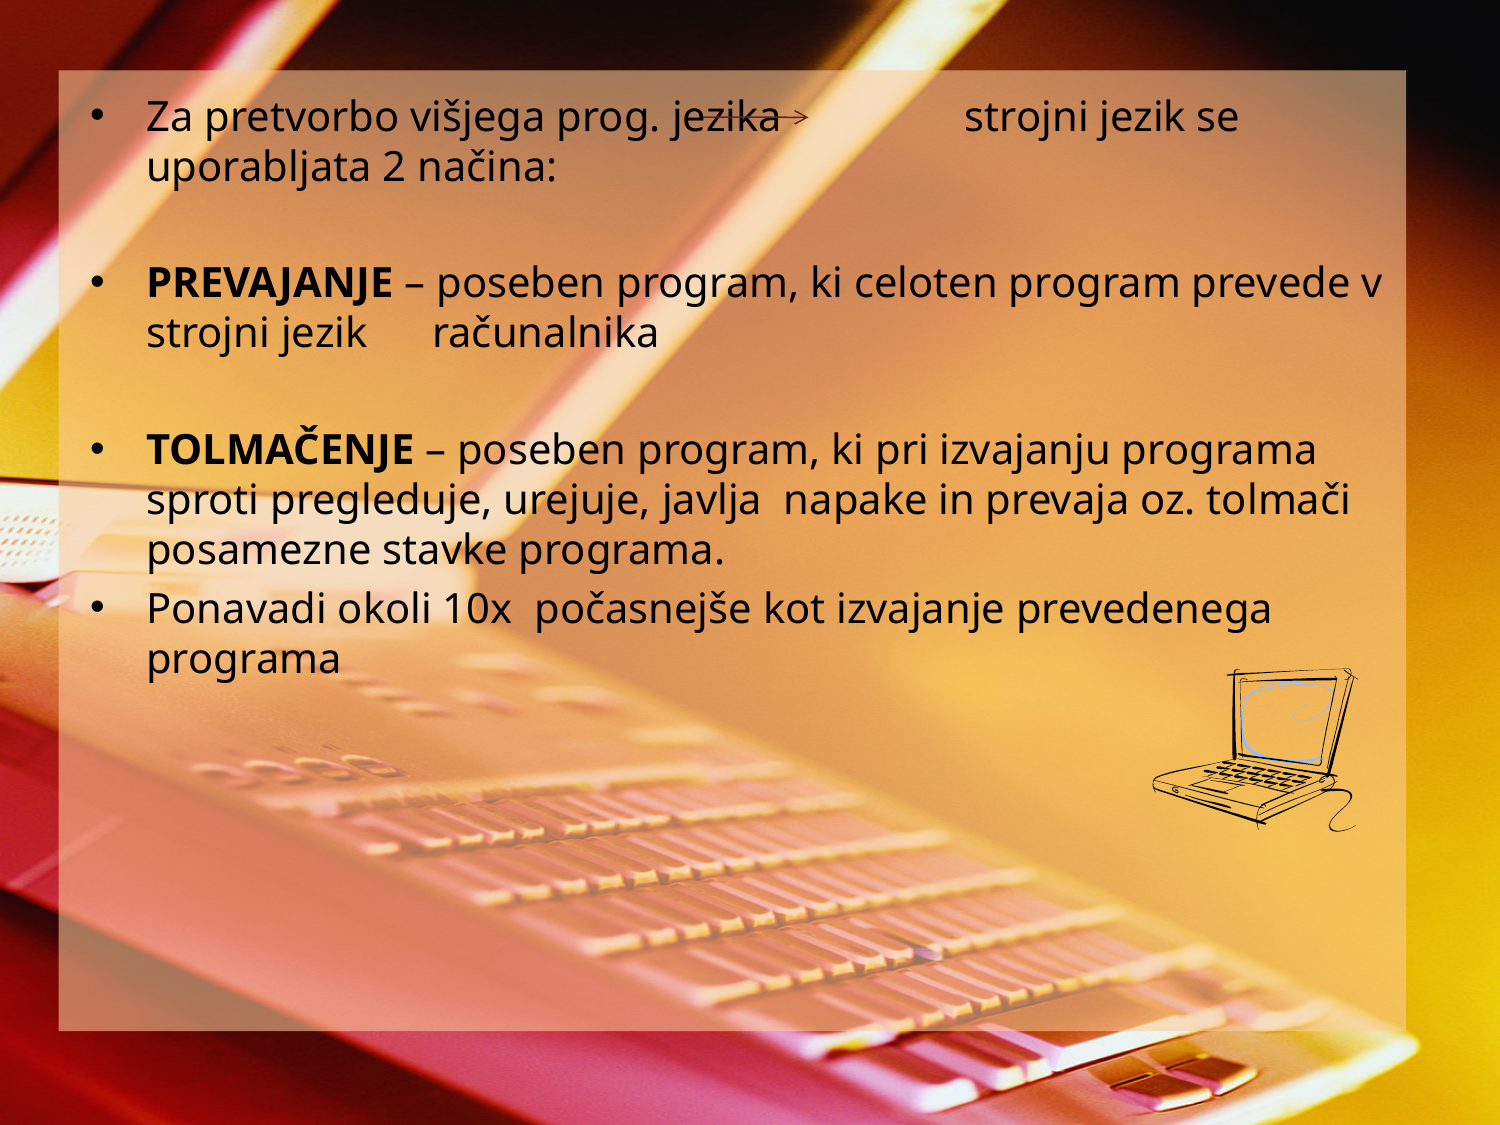

#
Za pretvorbo višjega prog. jezika strojni jezik se uporabljata 2 načina:
PREVAJANJE – poseben program, ki celoten program prevede v strojni jezik računalnika
TOLMAČENJE – poseben program, ki pri izvajanju programa sproti pregleduje, urejuje, javlja napake in prevaja oz. tolmači posamezne stavke programa.
Ponavadi okoli 10x počasnejše kot izvajanje prevedenega programa